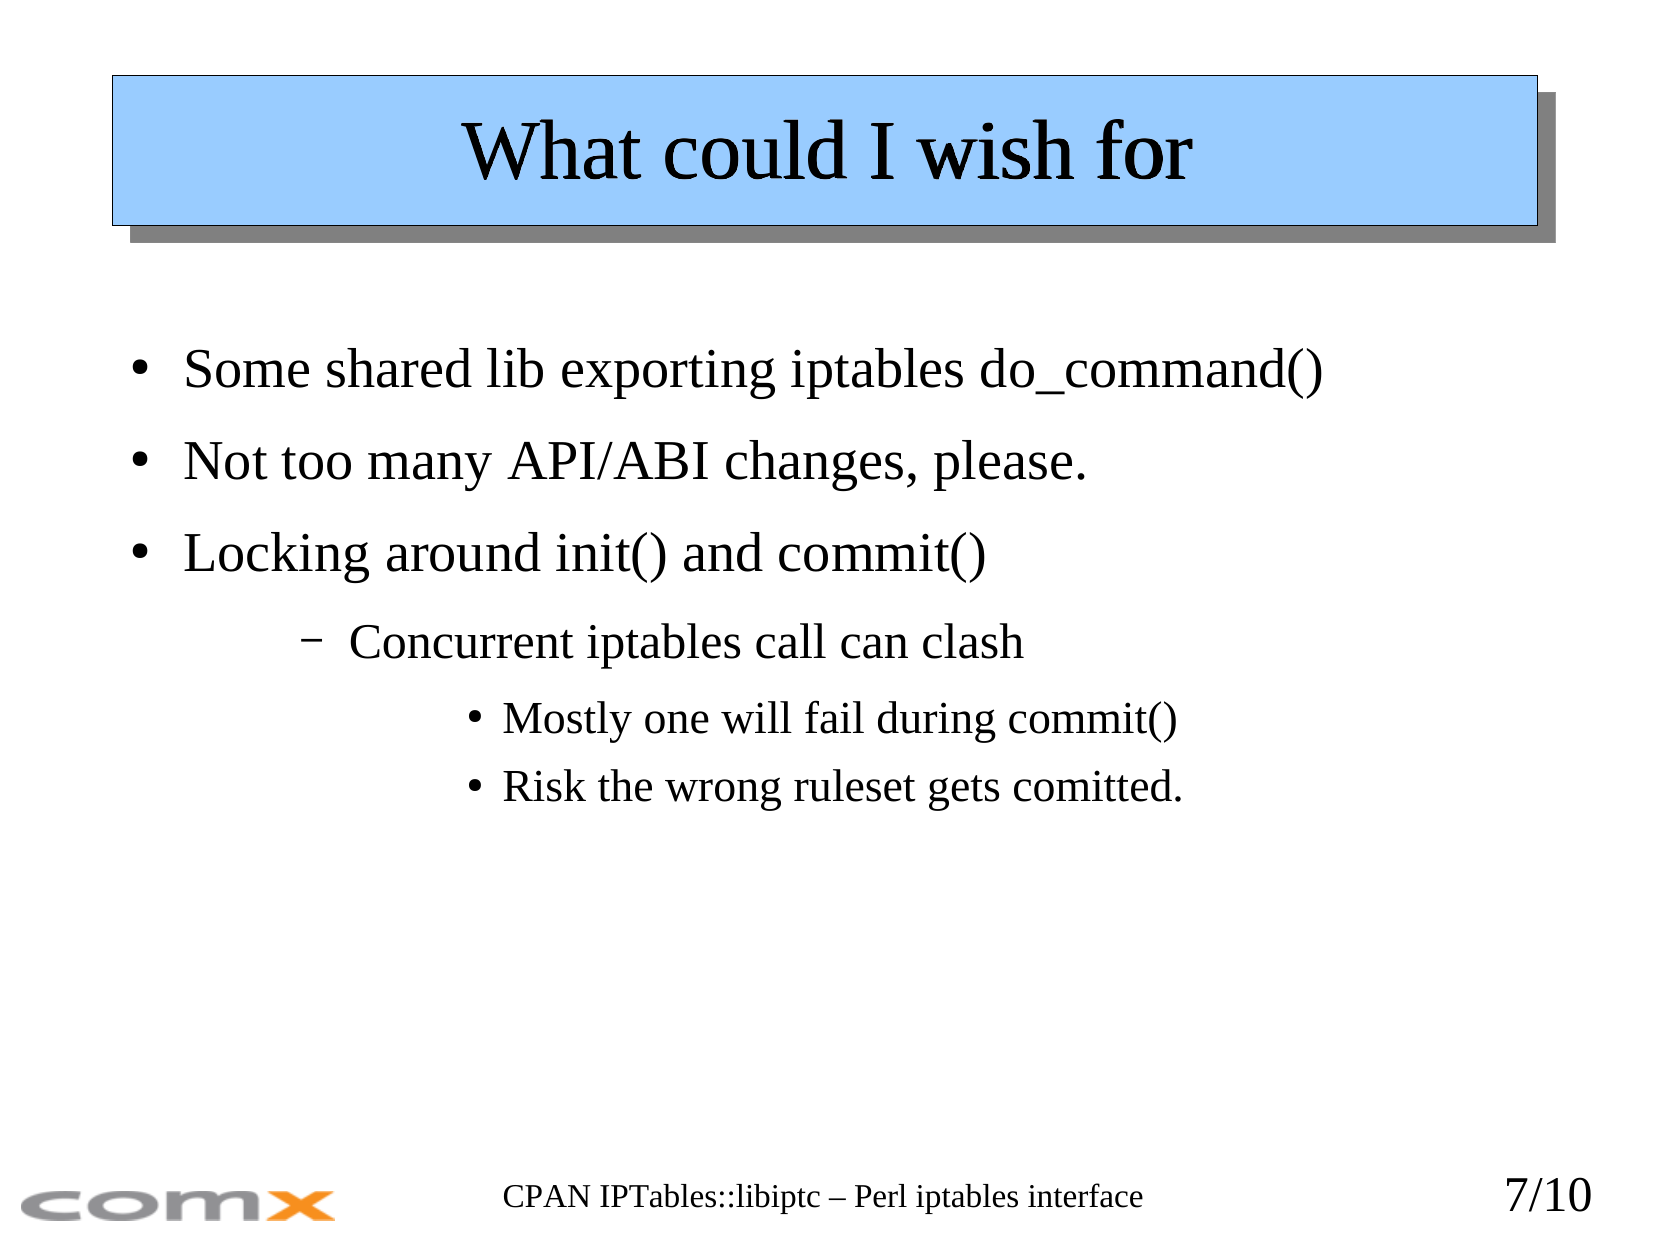

# What could I wish for
Some shared lib exporting iptables do_command()
Not too many API/ABI changes, please.
Locking around init() and commit()
Concurrent iptables call can clash
Mostly one will fail during commit()
Risk the wrong ruleset gets comitted.